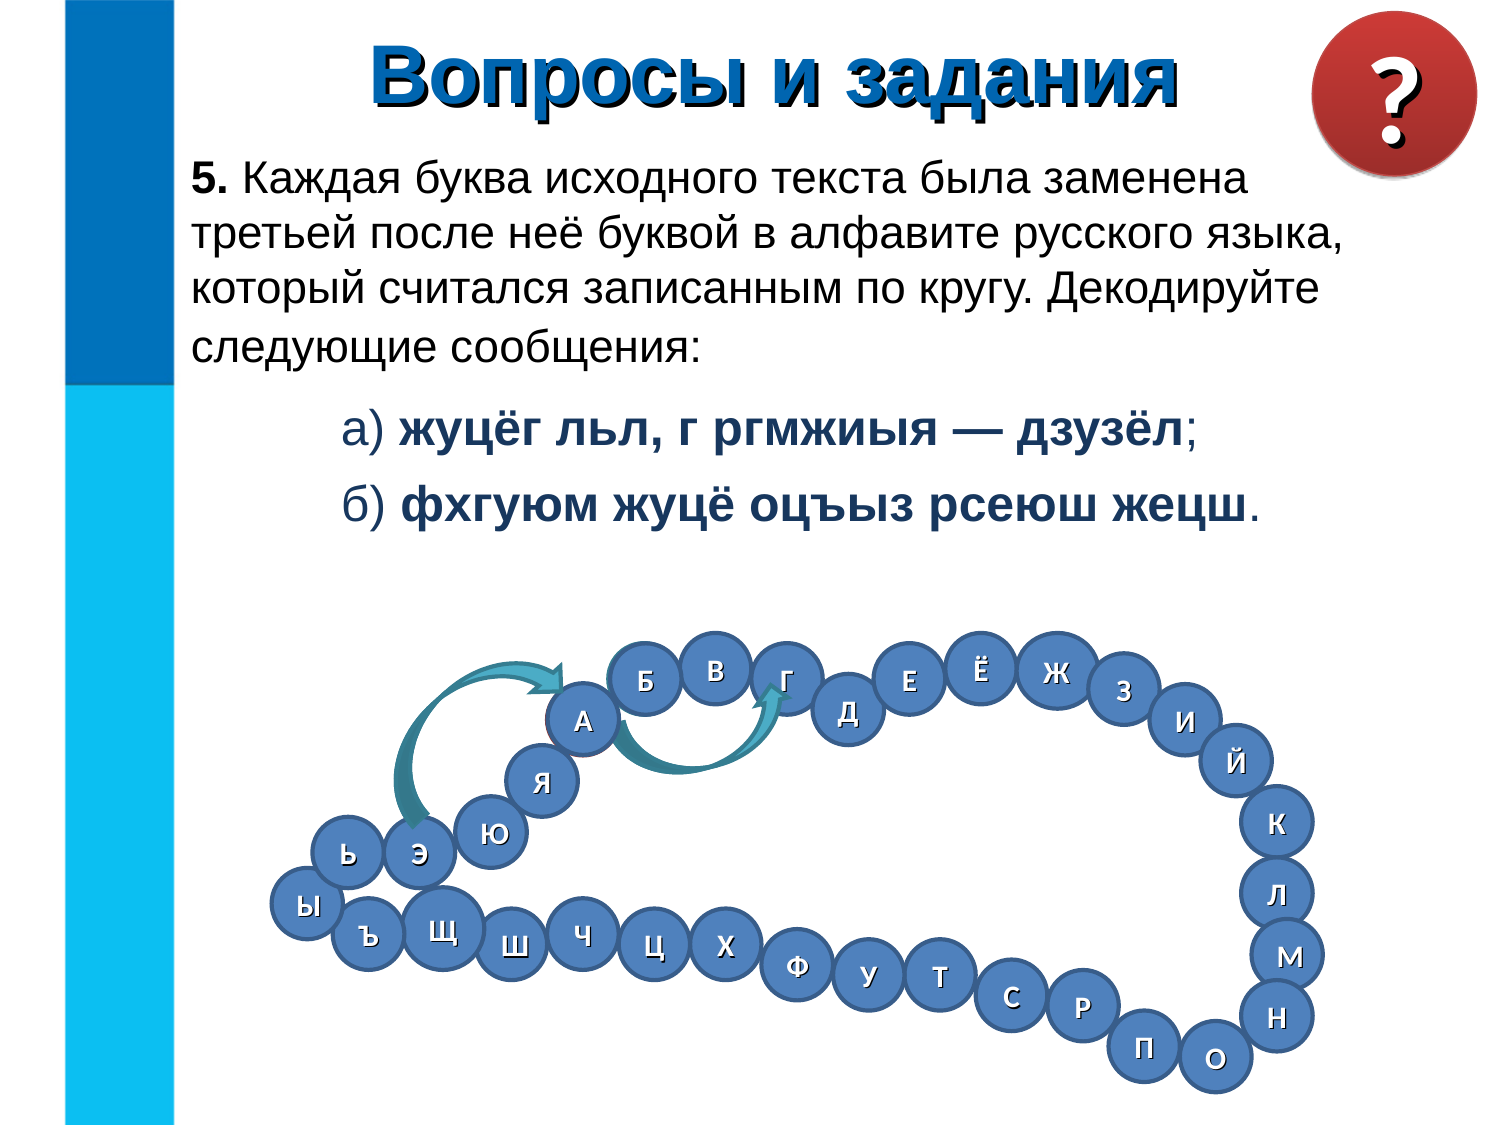

Вопросы и задания
?
# 5. Каждая буква исходного текста была заменена третьей после неё буквой в алфавите русского языка, который считался записанным по кругу. Декодируйте следующие сообщения:
	а) жуцёг льл, г ргмжиыя — дзузёл;
	б) фхгуюм жуцё оцъыз рсеюш жецш.
В
Ё
Ж
Б
Г
Е
Б
З
Д
А
А
И
Й
Я
К
Ю
Ь
Э
Л
Ы
Щ
Ъ
Ч
Ш
Ц
Х
М
Ф
У
Т
С
Р
Н
П
О